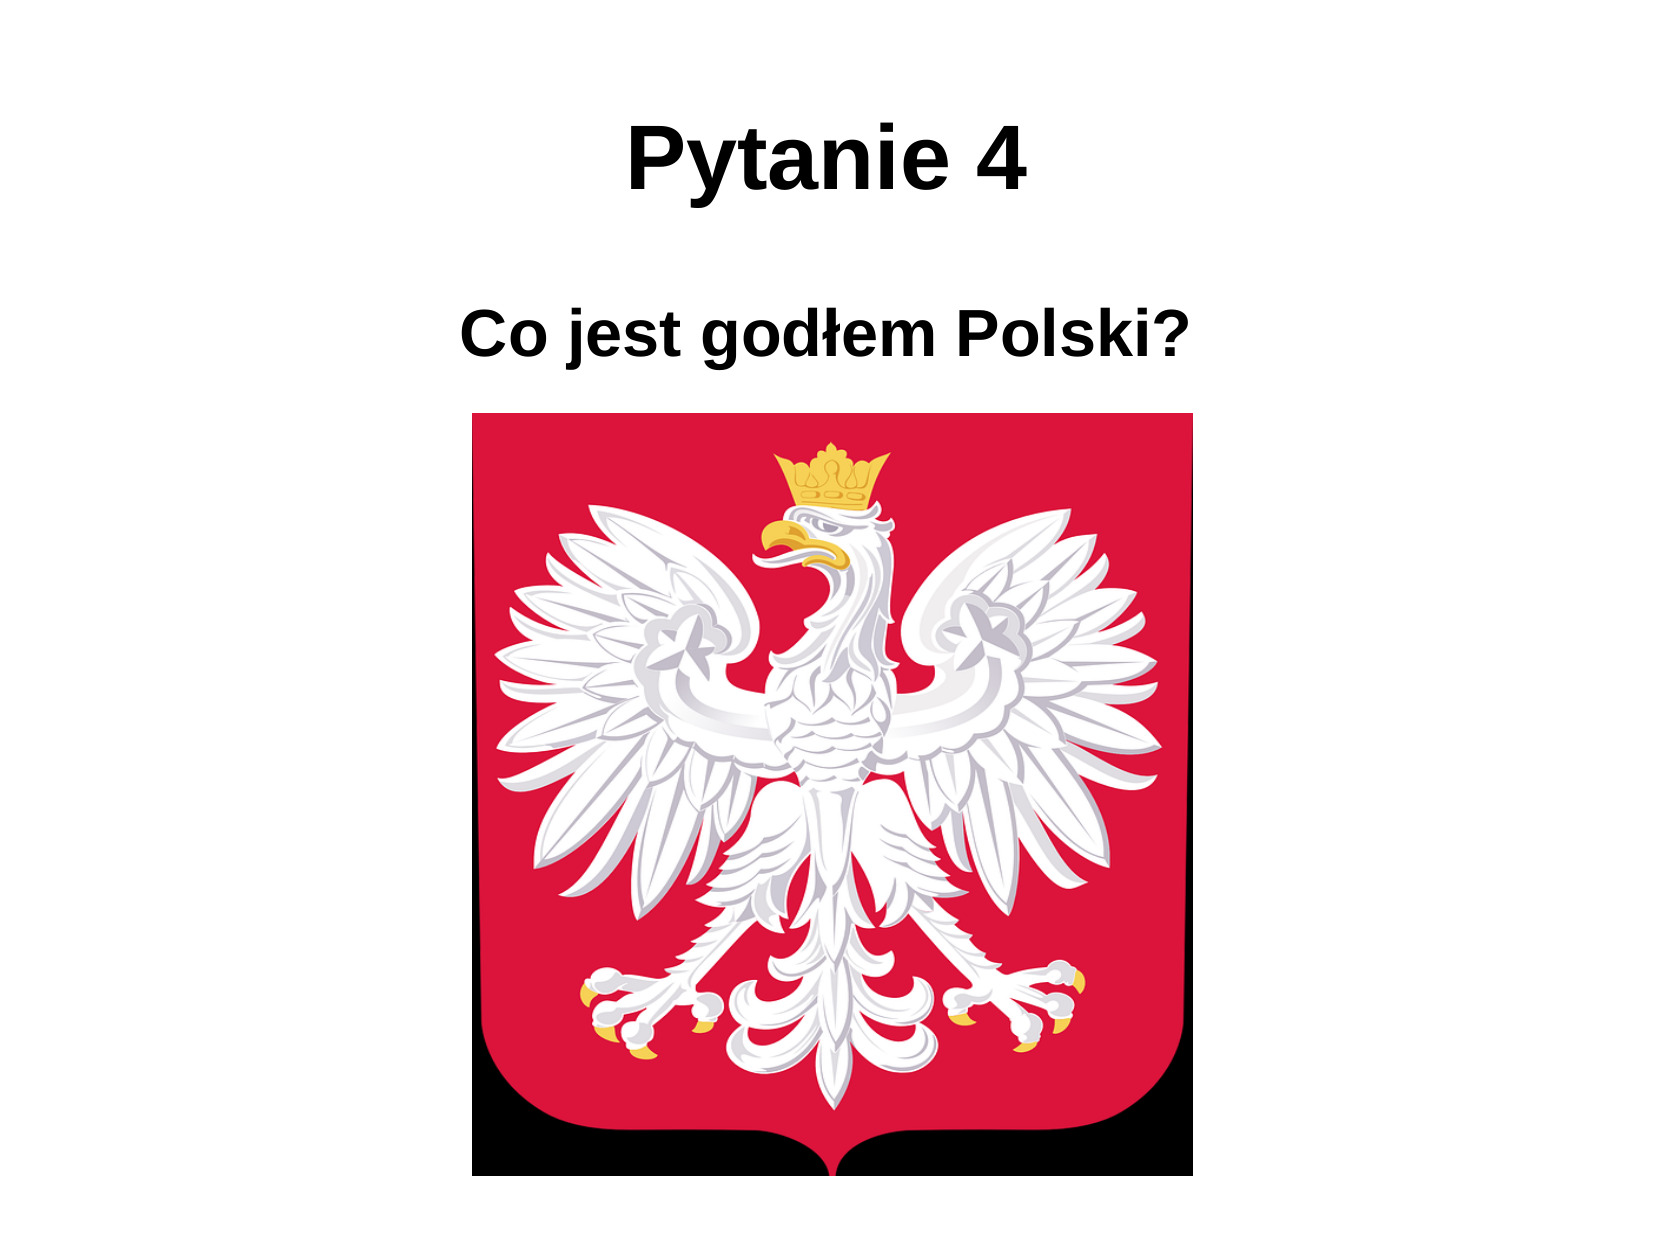

# Pytanie 4
Co jest godłem Polski?